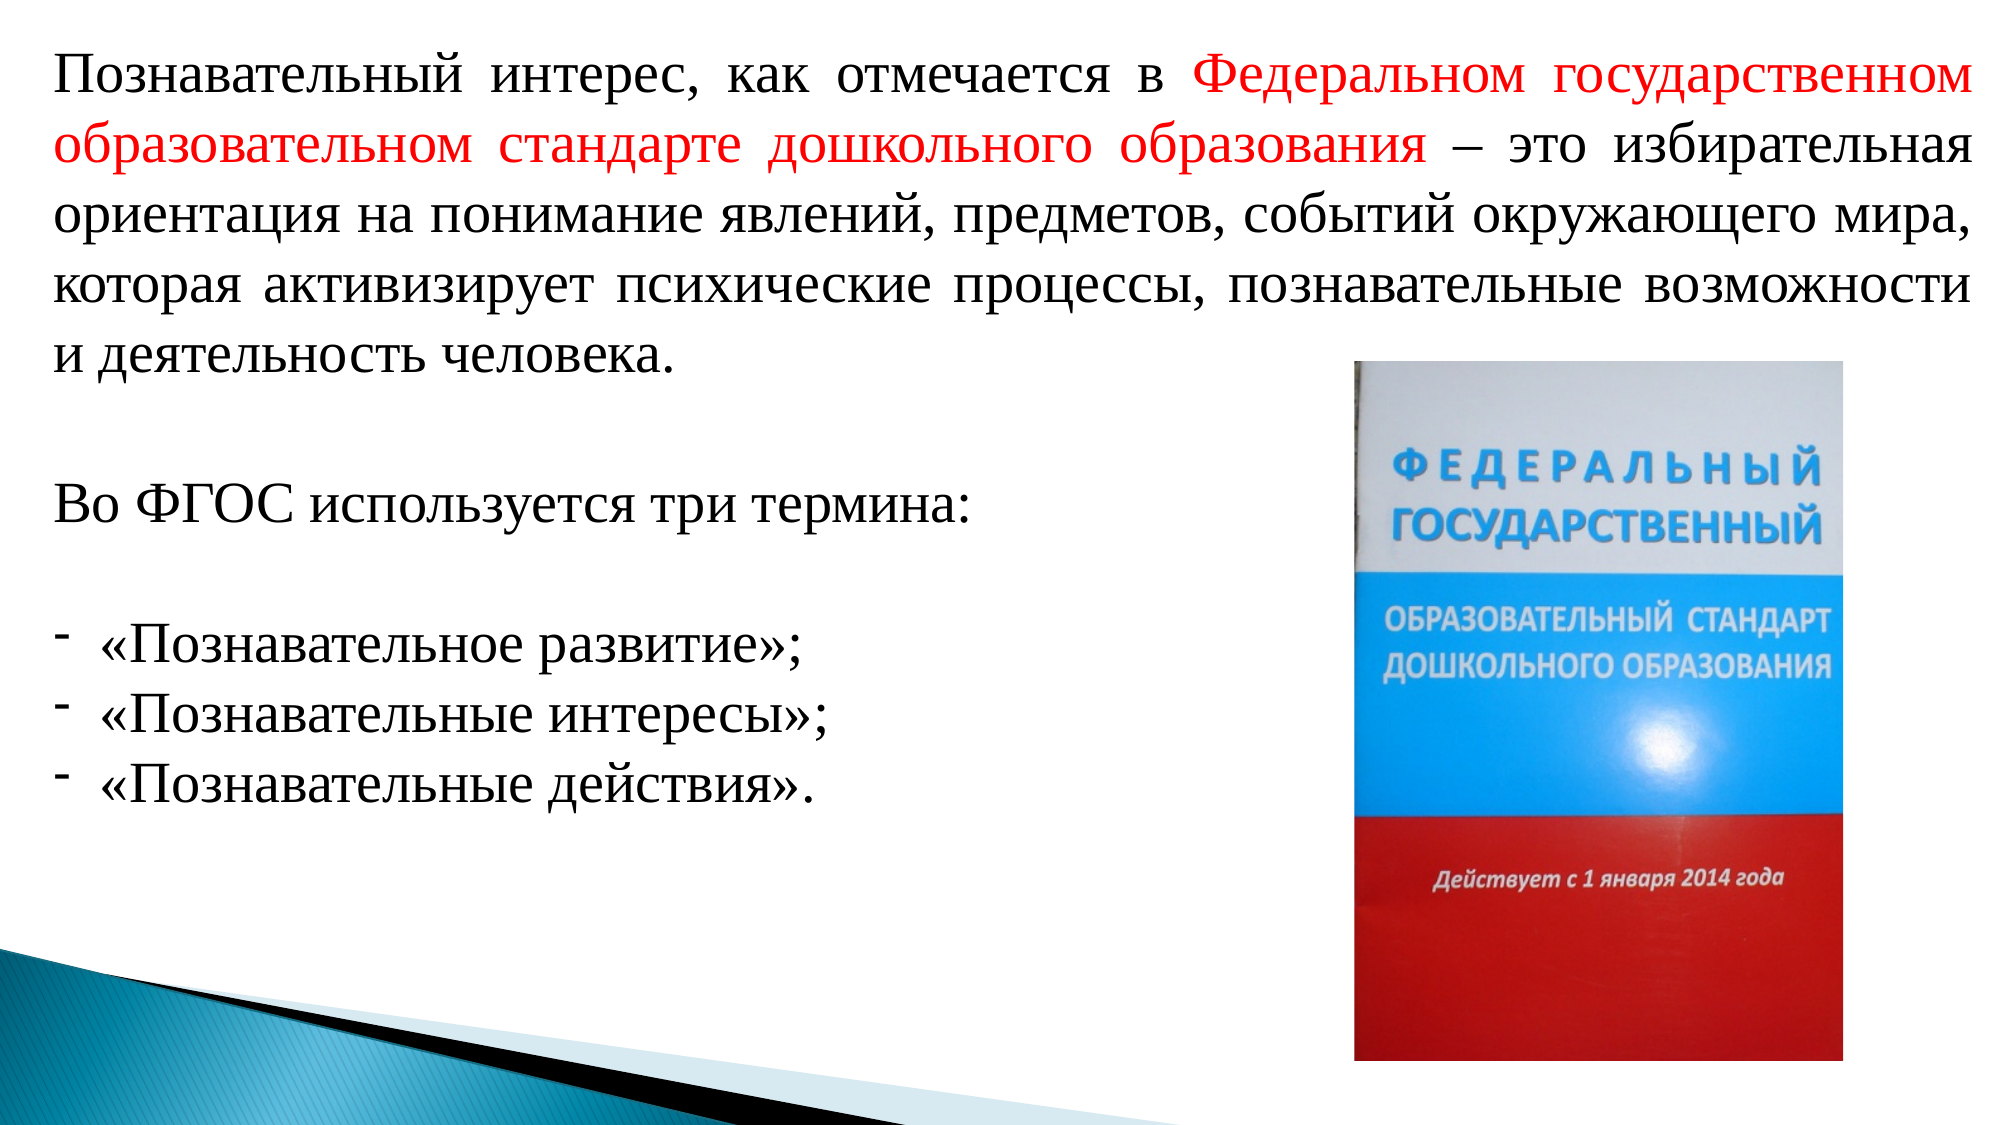

Познавательный интерес, как отмечается в Федеральном государственном образовательном стандарте дошкольного образования – это избирательная ориентация на понимание явлений, предметов, событий окружающего мира, которая активизирует психические процессы, познавательные возможности и деятельность человека.
Во ФГОС используется три термина:
«Познавательное развитие»;
«Познавательные интересы»;
«Познавательные действия».